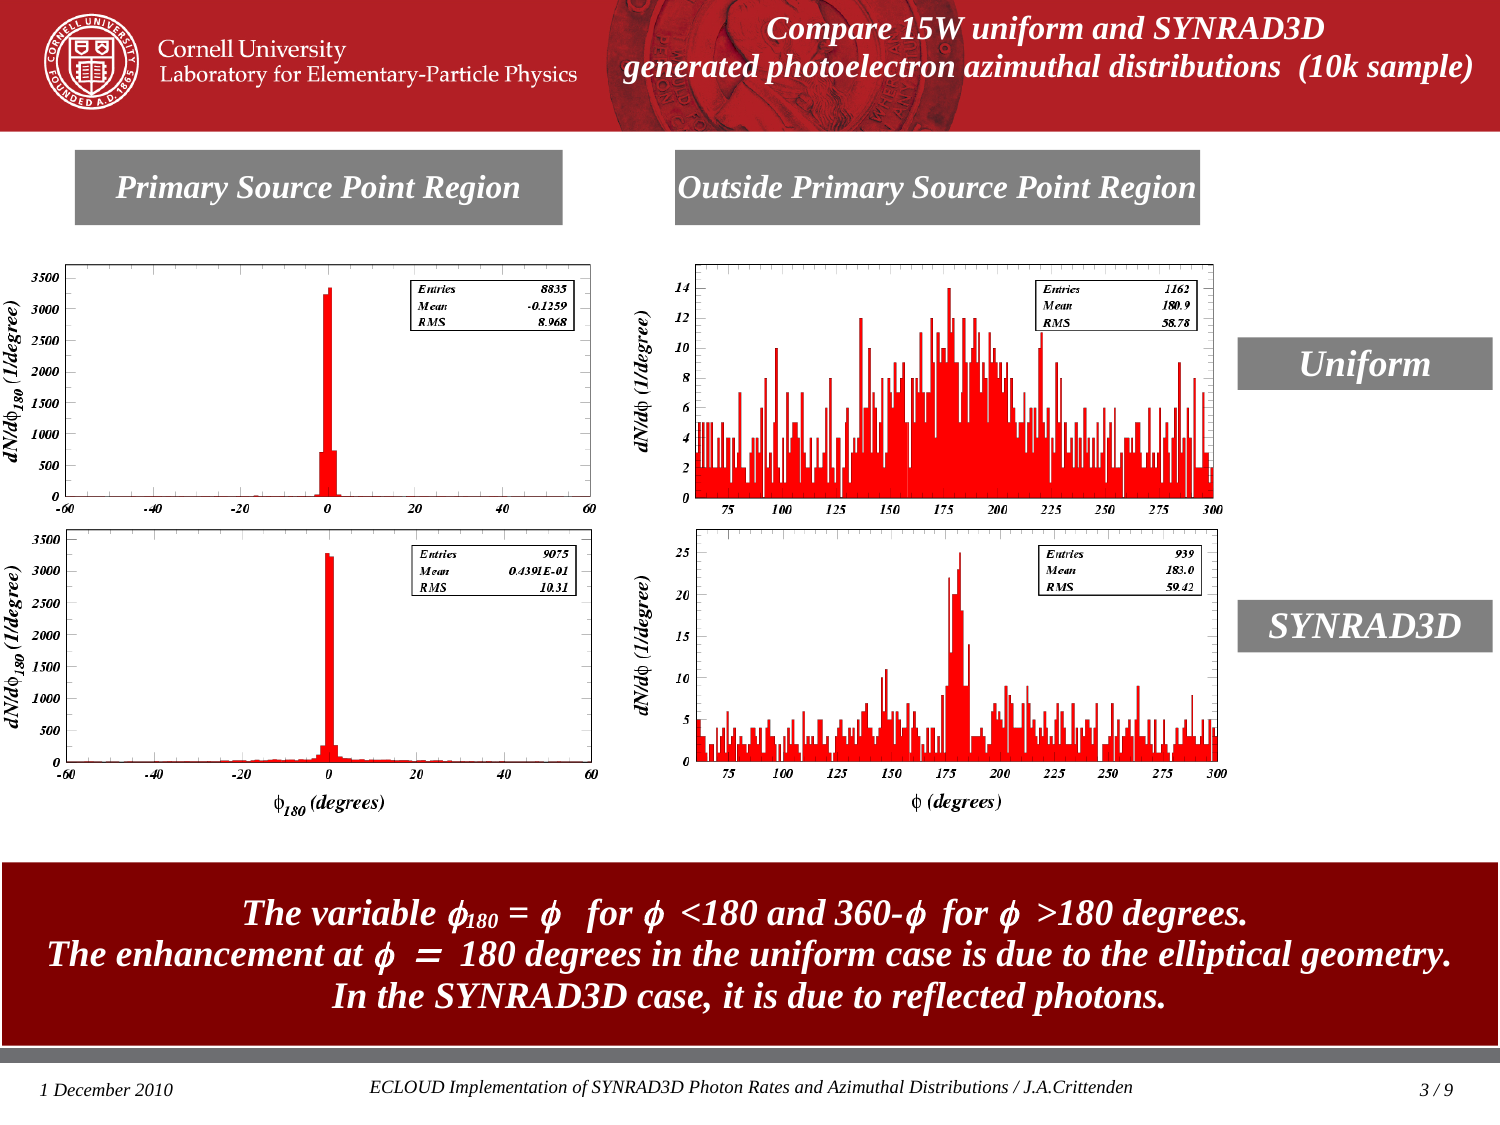

Compare 15W uniform and SYNRAD3D
generated photoelectron azimuthal distributions (10k sample)
Primary Source Point Region
Outside Primary Source Point Region
Uniform
SYNRAD3D
The variable f180 = f for f <180 and 360-f for f >180 degrees.
The enhancement at f = 180 degrees in the uniform case is due to the elliptical geometry.
In the SYNRAD3D case, it is due to reflected photons.